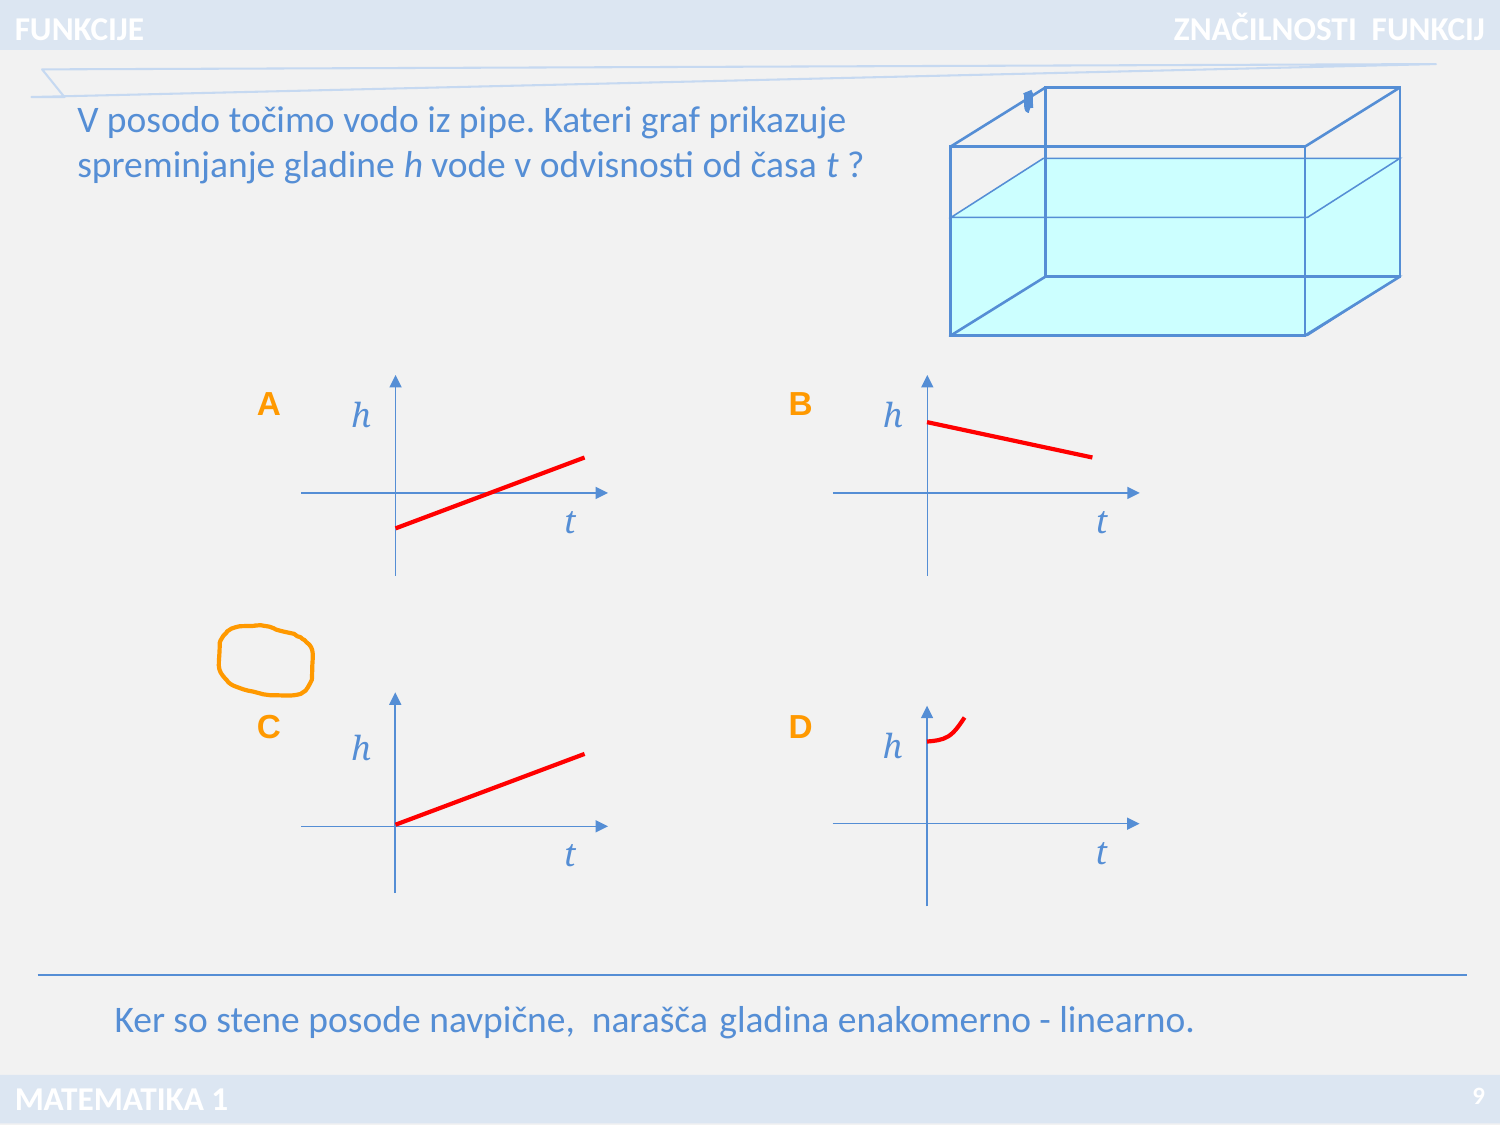

FUNKCIJE
ZNAČILNOSTI FUNKCIJ
V posodo točimo vodo iz pipe. Kateri graf prikazuje spreminjanje gladine h vode v odvisnosti od časa t ?
A
h
t
B
h
t
C
h
t
D
h
t
Ker so stene posode navpične, narašča gladina enakomerno - linearno.
MATEMATIKA 1